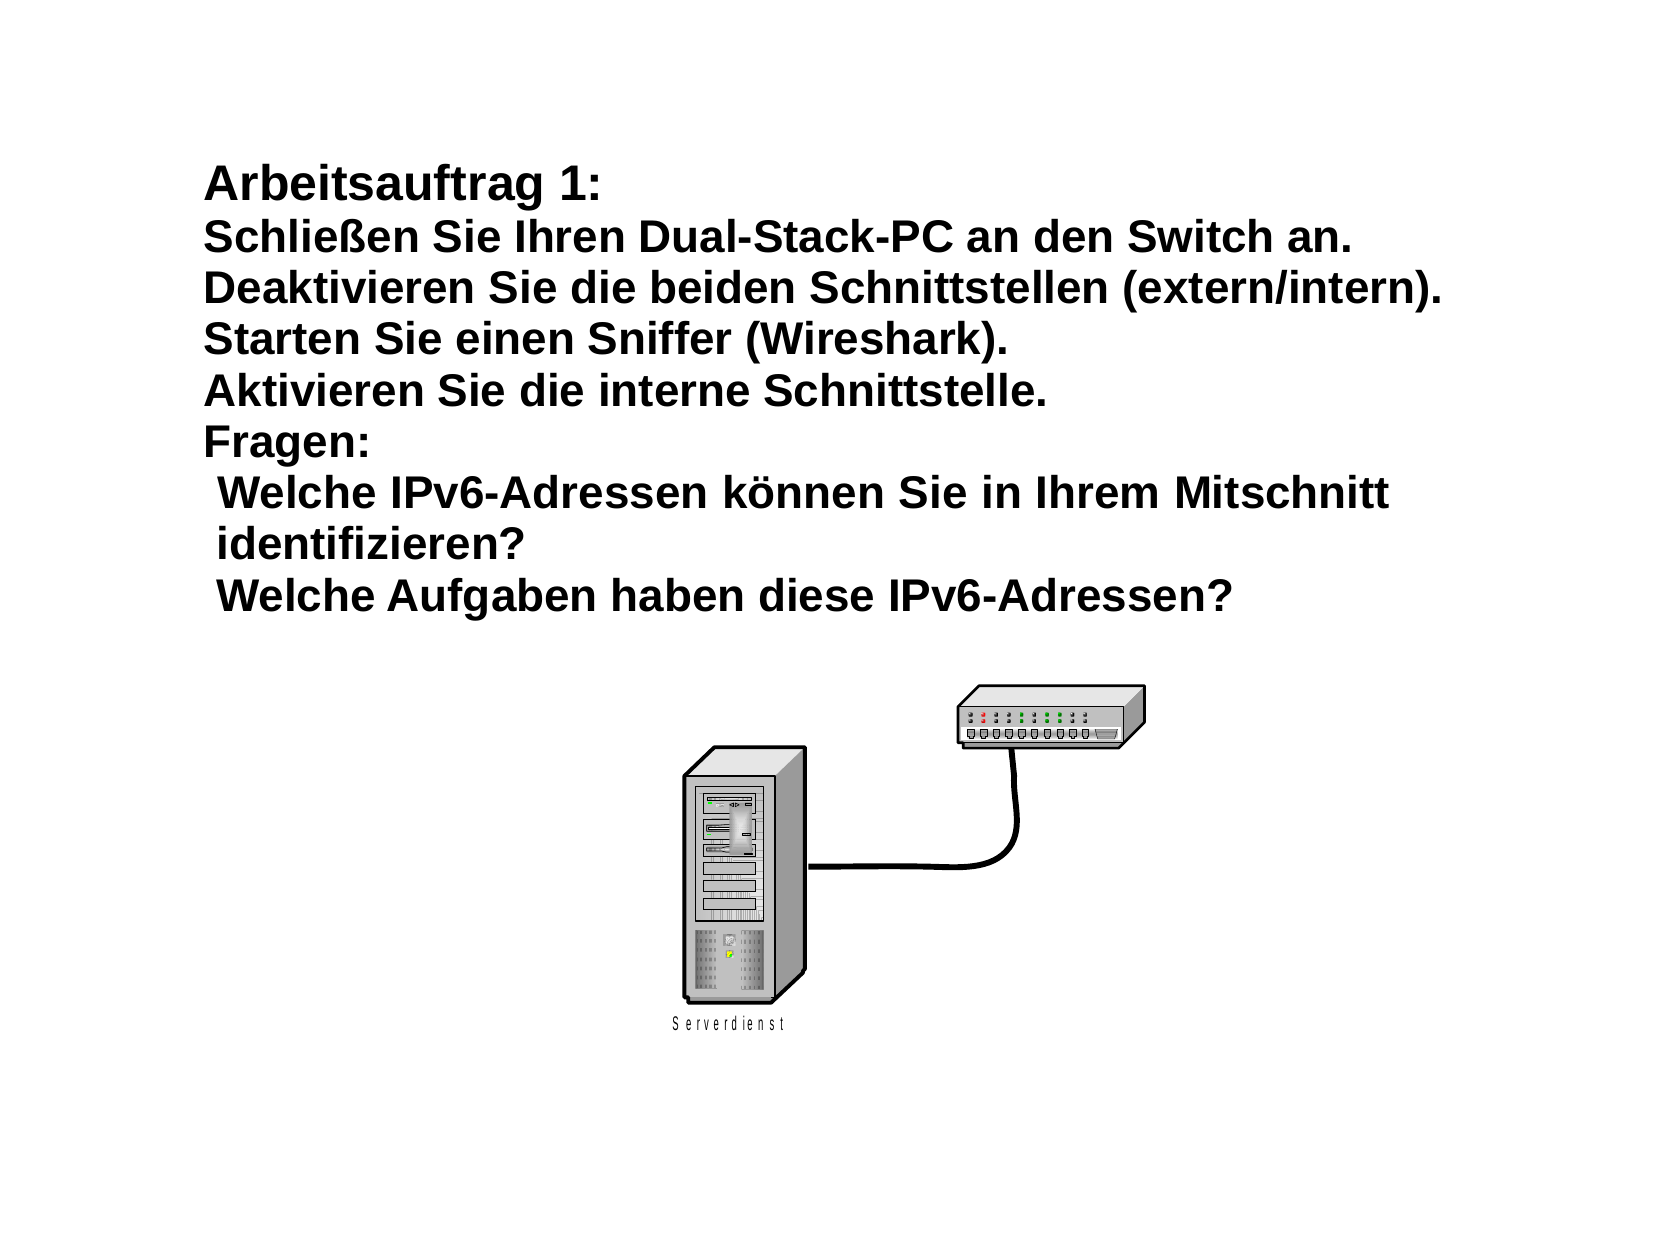

Arbeitsauftrag 1:
Schließen Sie Ihren Dual-Stack-PC an den Switch an.
Deaktivieren Sie die beiden Schnittstellen (extern/intern).
Starten Sie einen Sniffer (Wireshark).
Aktivieren Sie die interne Schnittstelle.
Fragen:
 Welche IPv6-Adressen können Sie in Ihrem Mitschnitt identifizieren?
 Welche Aufgaben haben diese IPv6-Adressen?